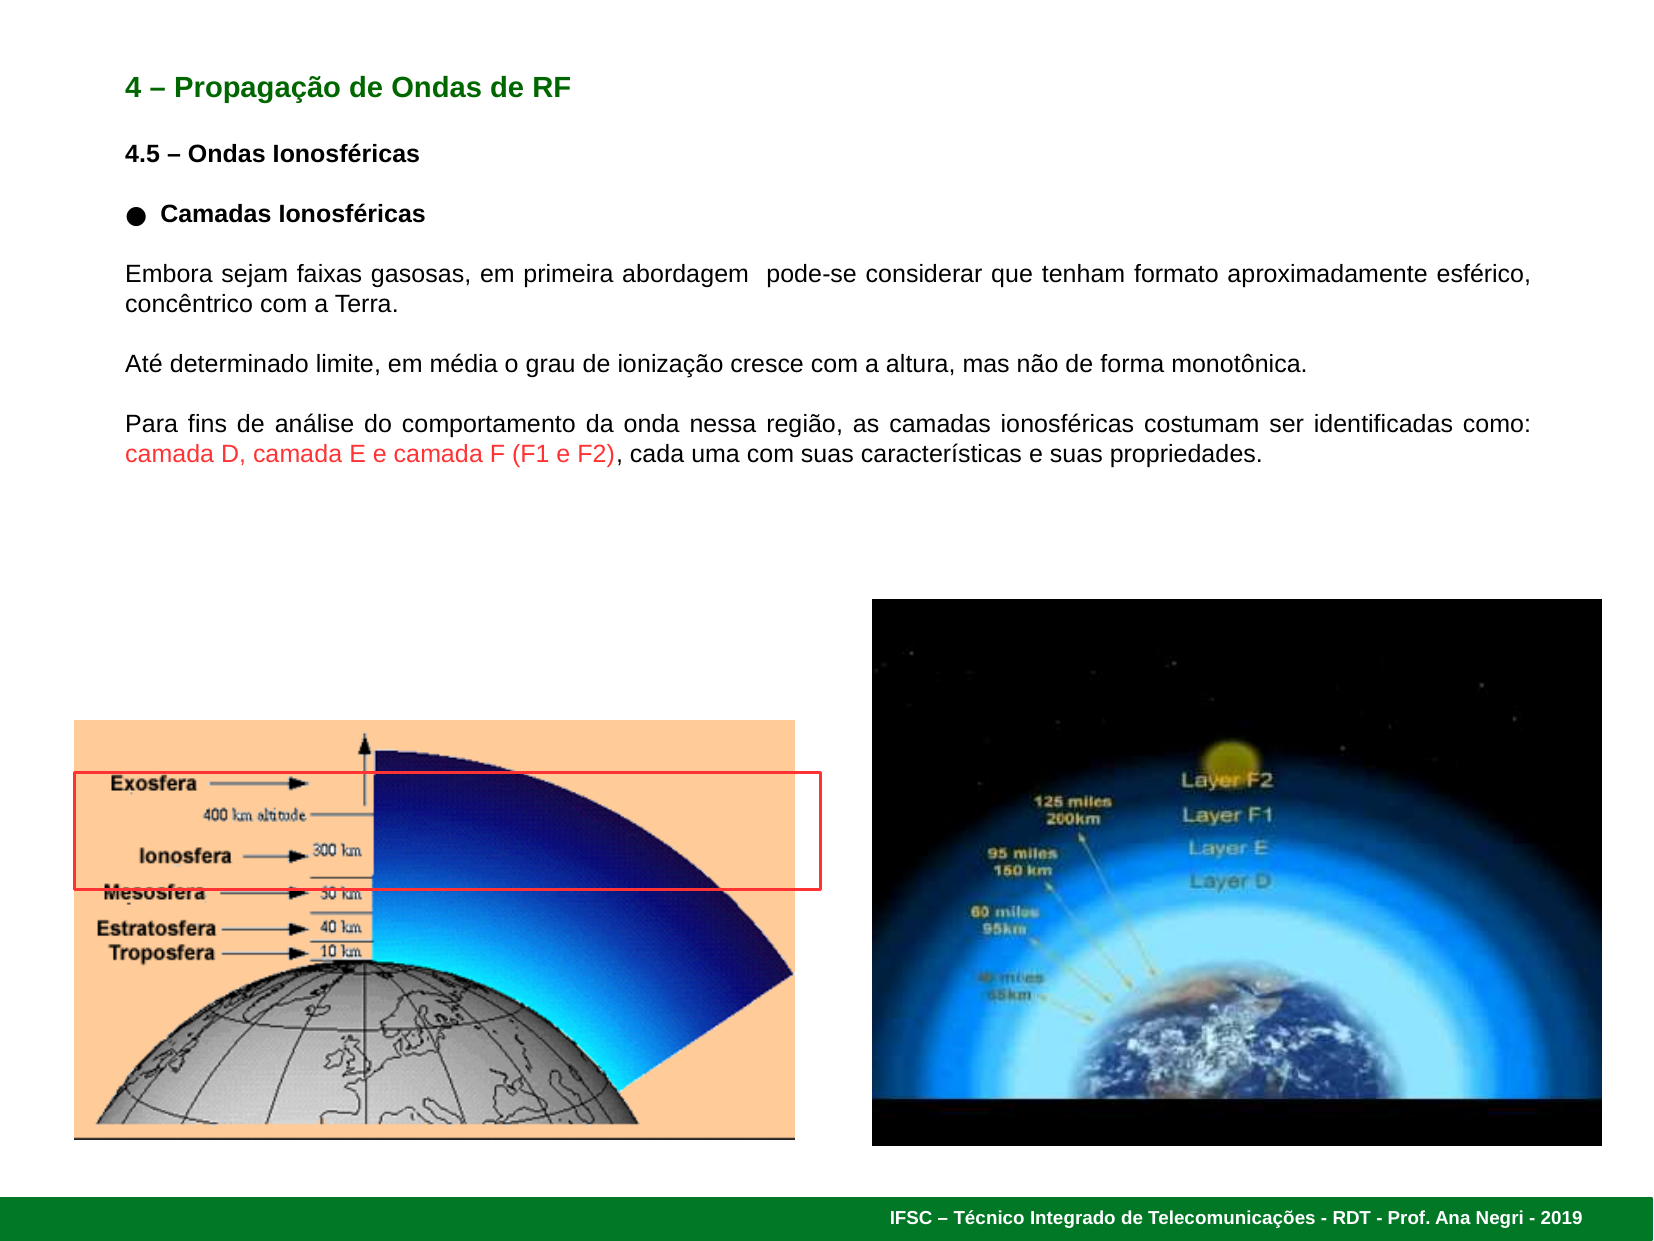

4 – Propagação de Ondas de RF
4.5 – Ondas Ionosféricas
Camadas Ionosféricas
Embora sejam faixas gasosas, em primeira abordagem pode-se considerar que tenham formato aproximadamente esférico, concêntrico com a Terra.
Até determinado limite, em média o grau de ionização cresce com a altura, mas não de forma monotônica.
Para fins de análise do comportamento da onda nessa região, as camadas ionosféricas costumam ser identificadas como: camada D, camada E e camada F (F1 e F2), cada uma com suas características e suas propriedades.
IFSC – Técnico Integrado de Telecomunicações - RDT - Prof. Ana Negri - 2019